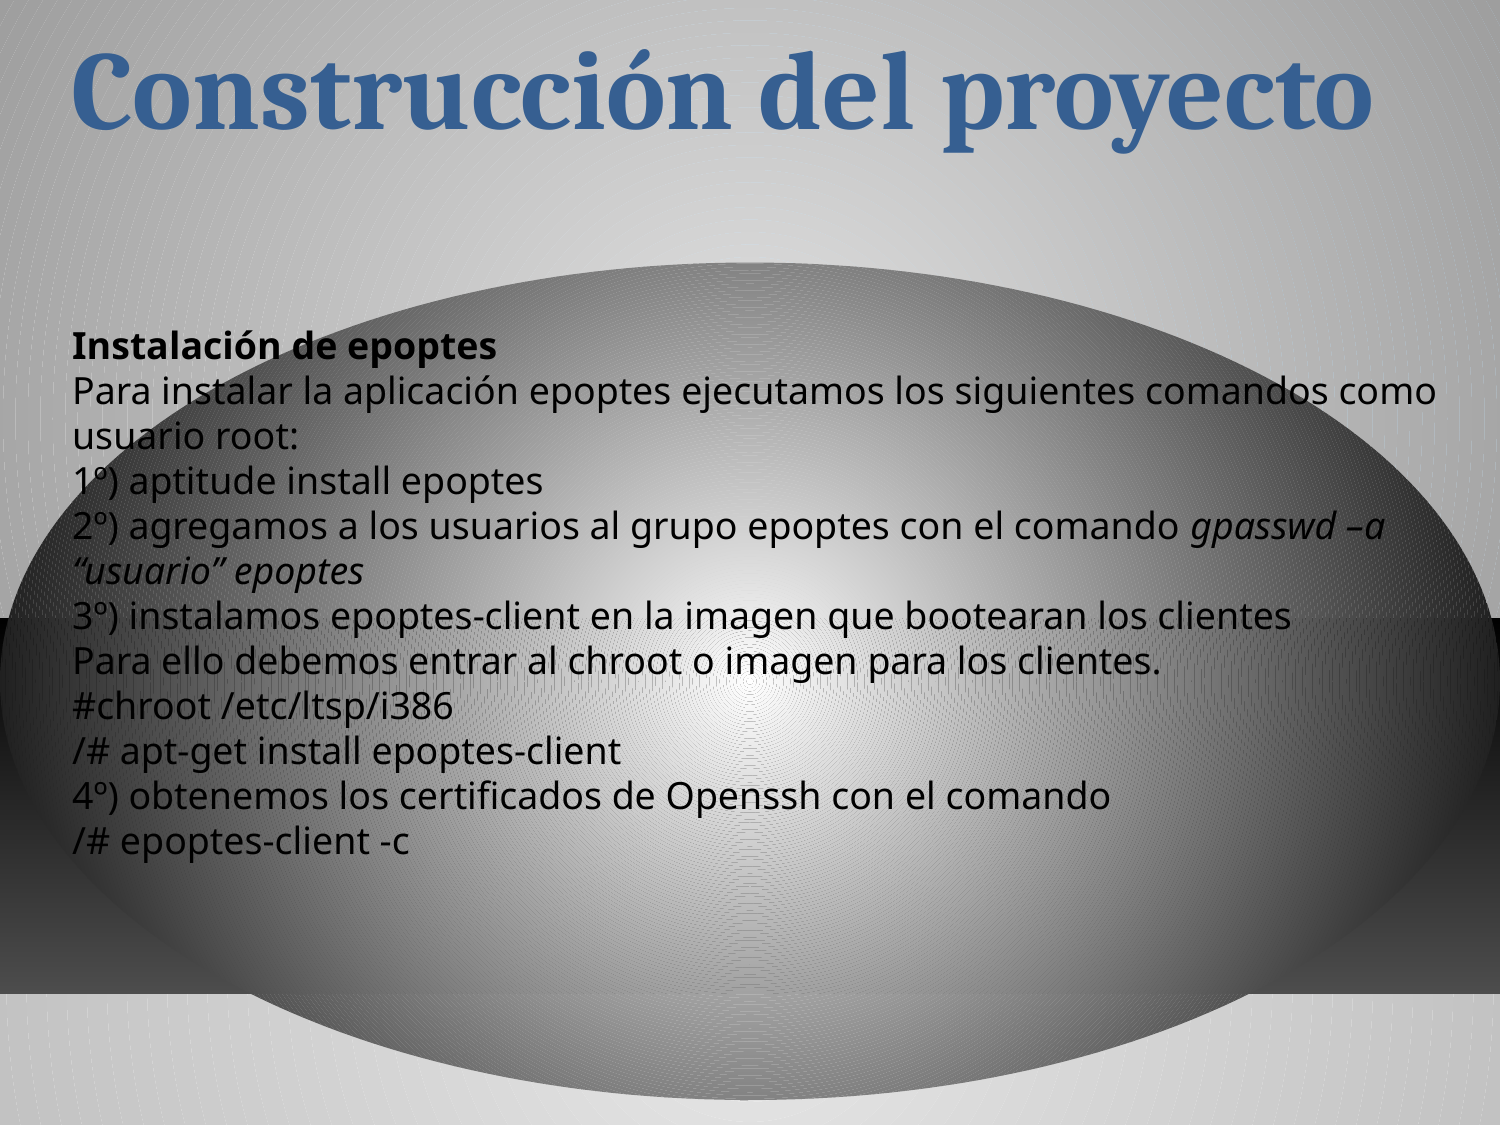

Construcción del proyecto
Instalación de epoptes
Para instalar la aplicación epoptes ejecutamos los siguientes comandos como usuario root:
1º) aptitude install epoptes
2º) agregamos a los usuarios al grupo epoptes con el comando gpasswd –a “usuario” epoptes
3º) instalamos epoptes-client en la imagen que bootearan los clientes
Para ello debemos entrar al chroot o imagen para los clientes.
#chroot /etc/ltsp/i386
/# apt-get install epoptes-client
4º) obtenemos los certificados de Openssh con el comando
/# epoptes-client -c